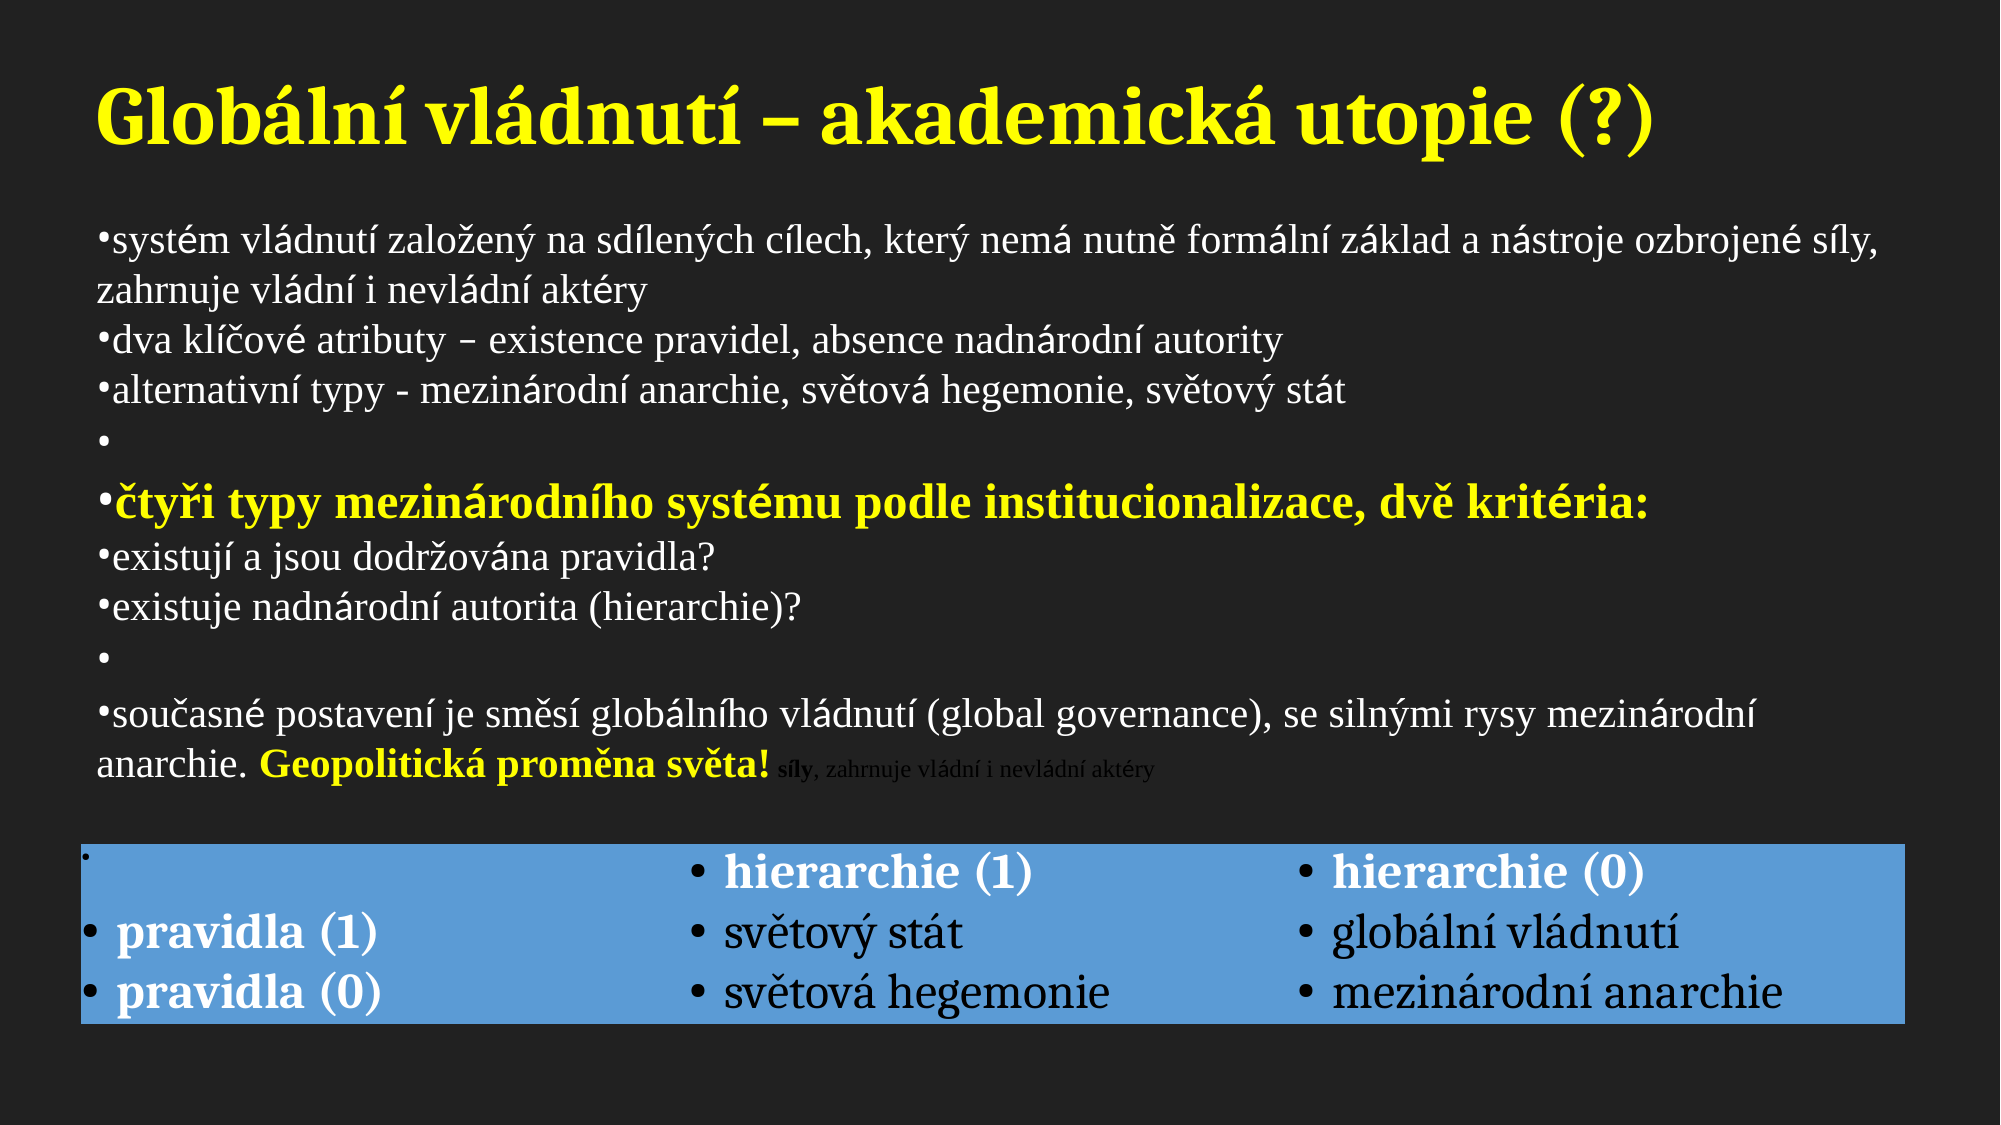

Globální vládnutí – akademická utopie (?)
systém vládnutí založený na sdílených cílech, který nemá nutně formální základ a nástroje ozbrojené síly, zahrnuje vládní i nevládní aktéry
dva klíčové atributy – existence pravidel, absence nadnárodní autority
alternativní typy - mezinárodní anarchie, světová hegemonie, světový stát
čtyři typy mezinárodního systému podle institucionalizace, dvě kritéria:
existují a jsou dodržována pravidla?
existuje nadnárodní autorita (hierarchie)?
současné postavení je směsí globálního vládnutí (global governance), se silnými rysy mezinárodní anarchie. Geopolitická proměna světa! síly, zahrnuje vládní i nevládní aktéry
| | hierarchie (1) | hierarchie (0) |
| --- | --- | --- |
| pravidla (1) | světový stát | globální vládnutí |
| pravidla (0) | světová hegemonie | mezinárodní anarchie |